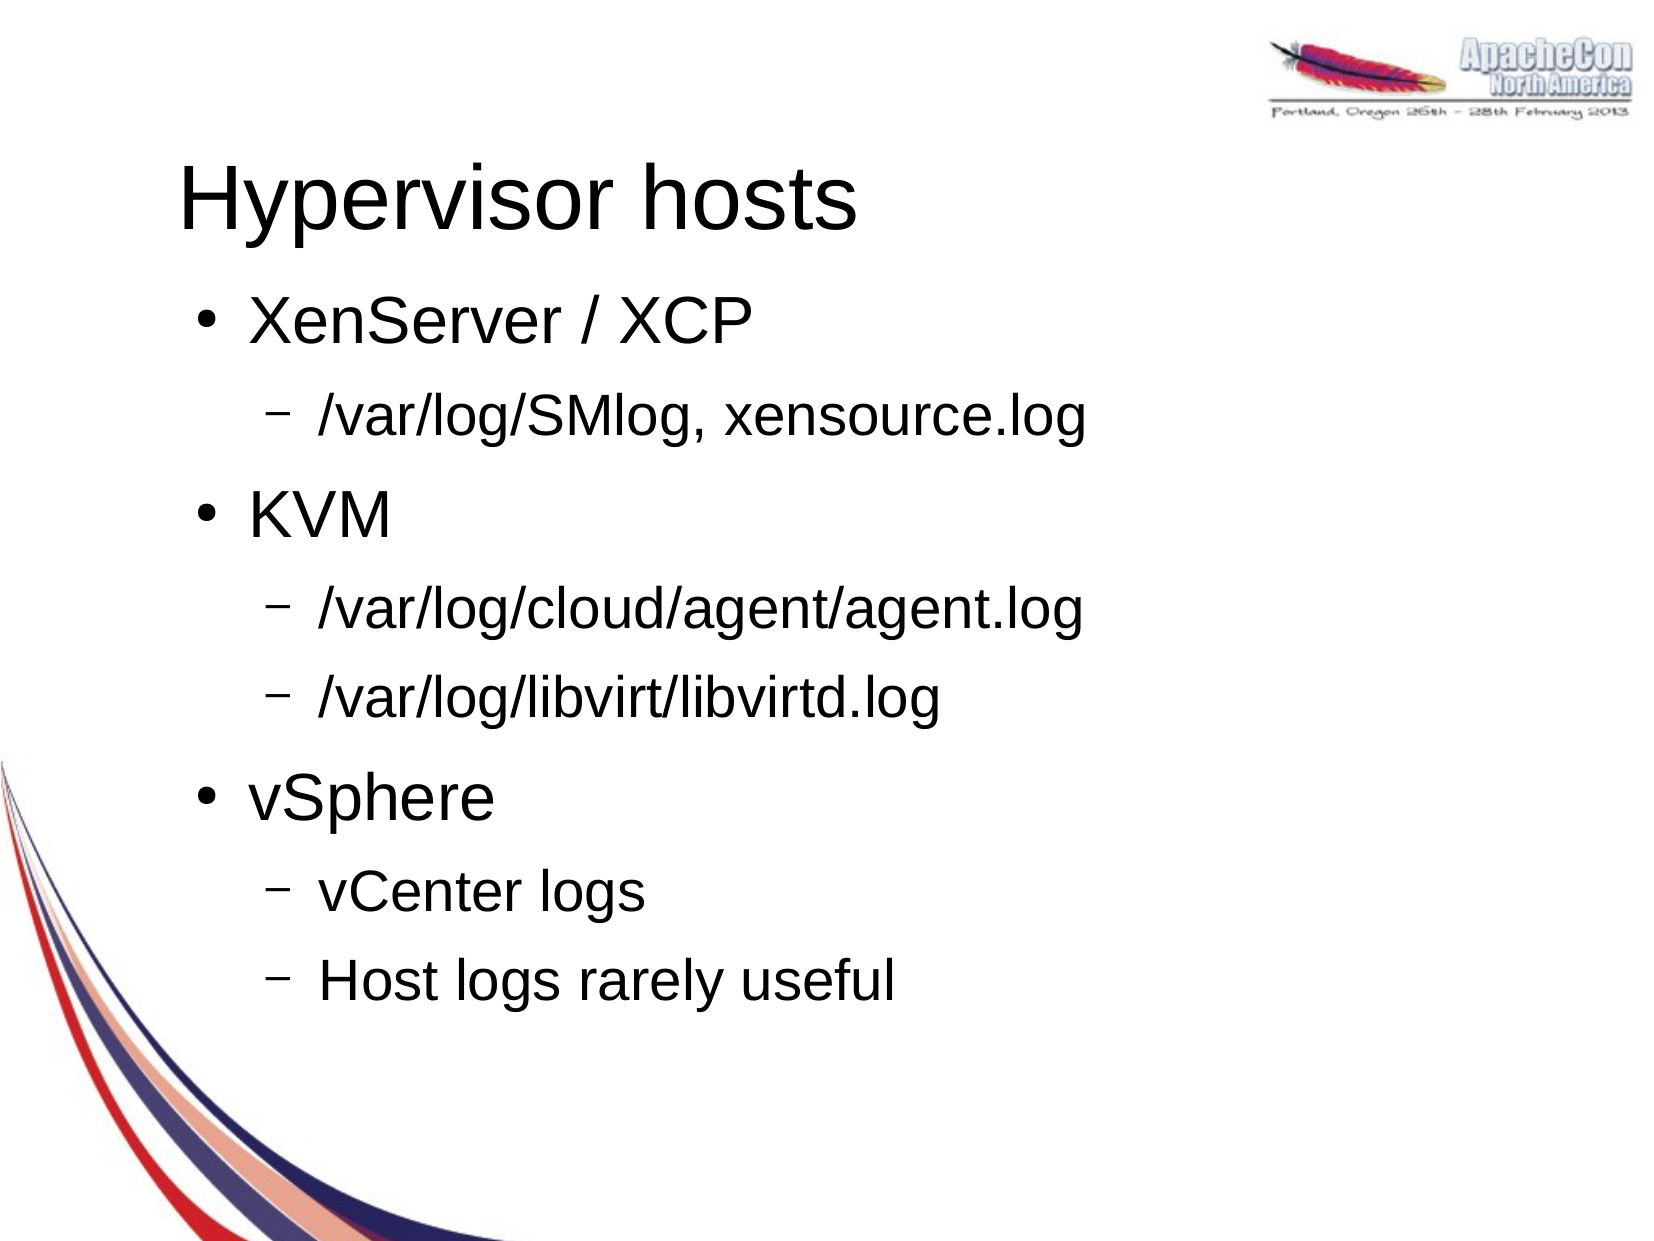

# Hypervisor hosts
XenServer / XCP
/var/log/SMlog, xensource.log
KVM
/var/log/cloud/agent/agent.log
/var/log/libvirt/libvirtd.log
vSphere
vCenter logs
Host logs rarely useful